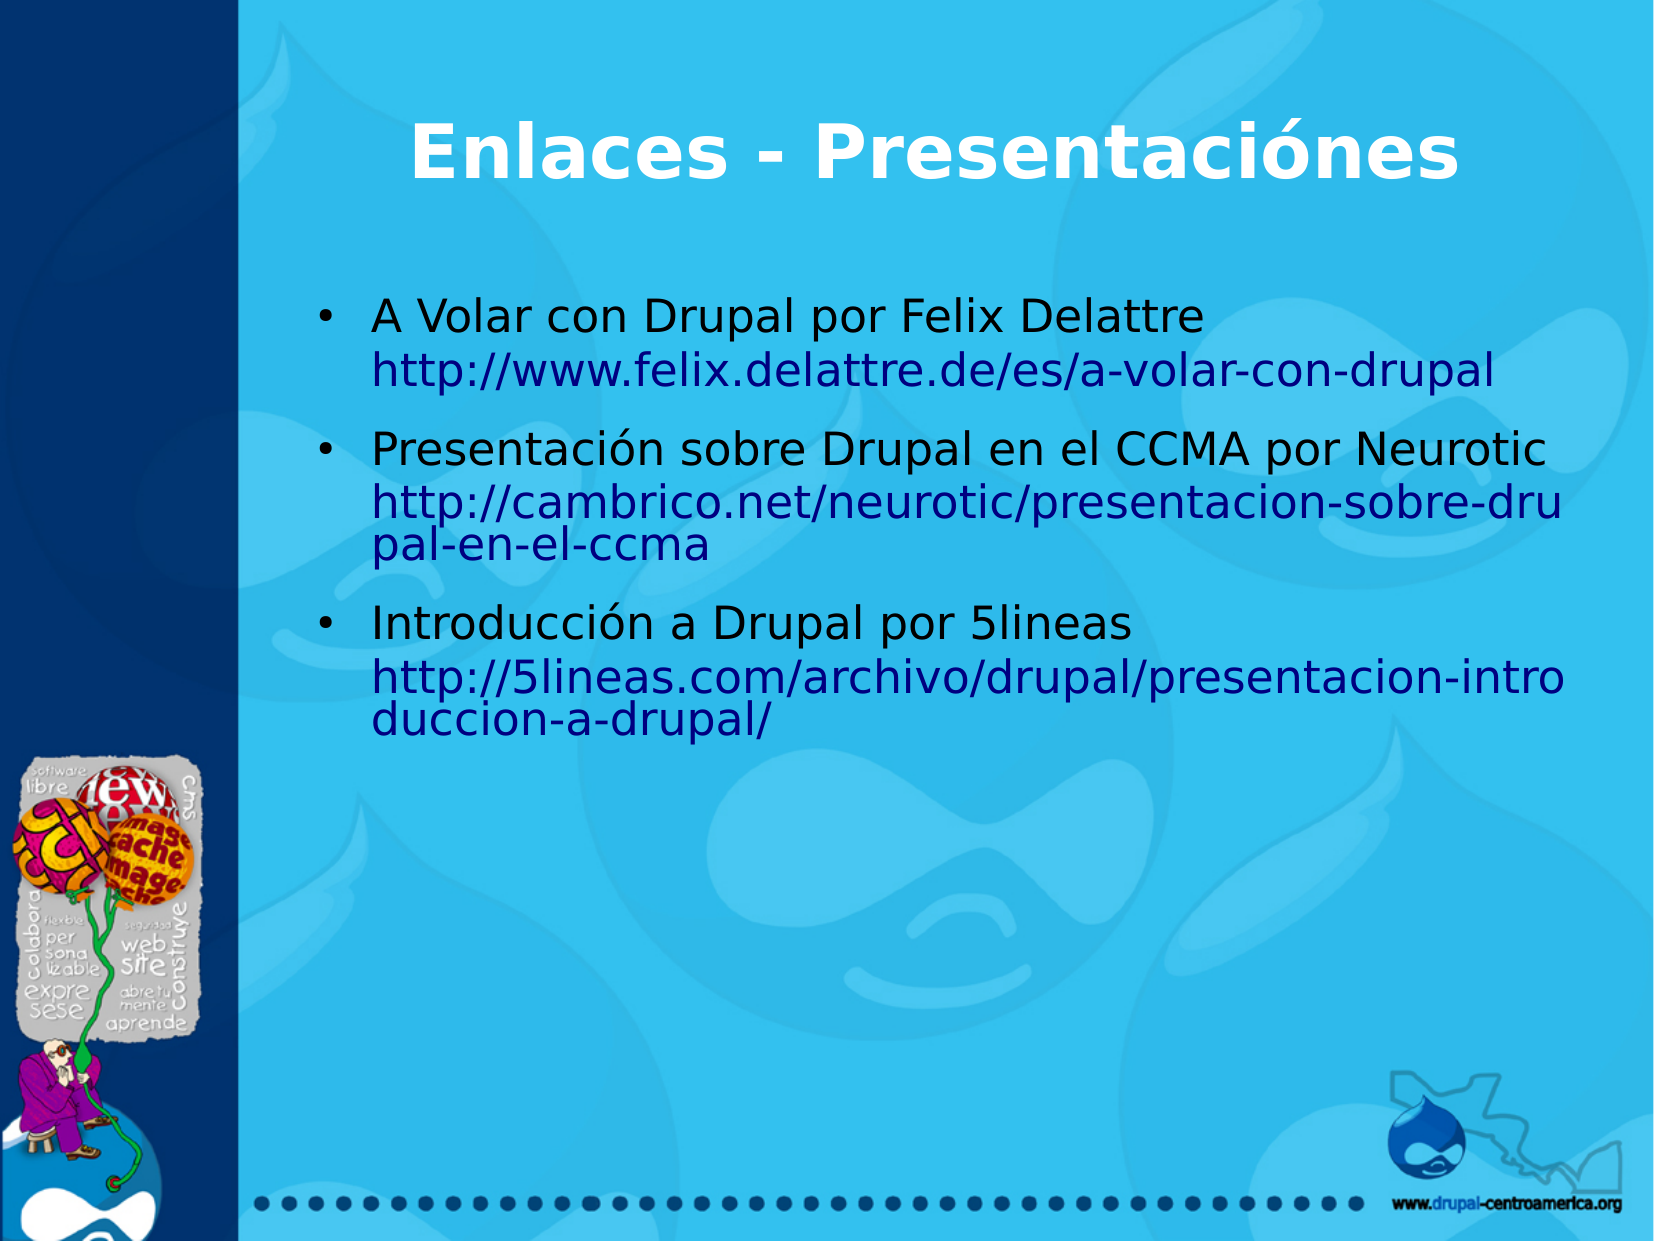

# Enlaces - Presentaciónes
A Volar con Drupal por Felix Delattre
http://www.felix.delattre.de/es/a-volar-con-drupal
Presentación sobre Drupal en el CCMA por Neurotic
http://cambrico.net/neurotic/presentacion-sobre-drupal-en-el-ccma
Introducción a Drupal por 5lineas
http://5lineas.com/archivo/drupal/presentacion-introduccion-a-drupal/